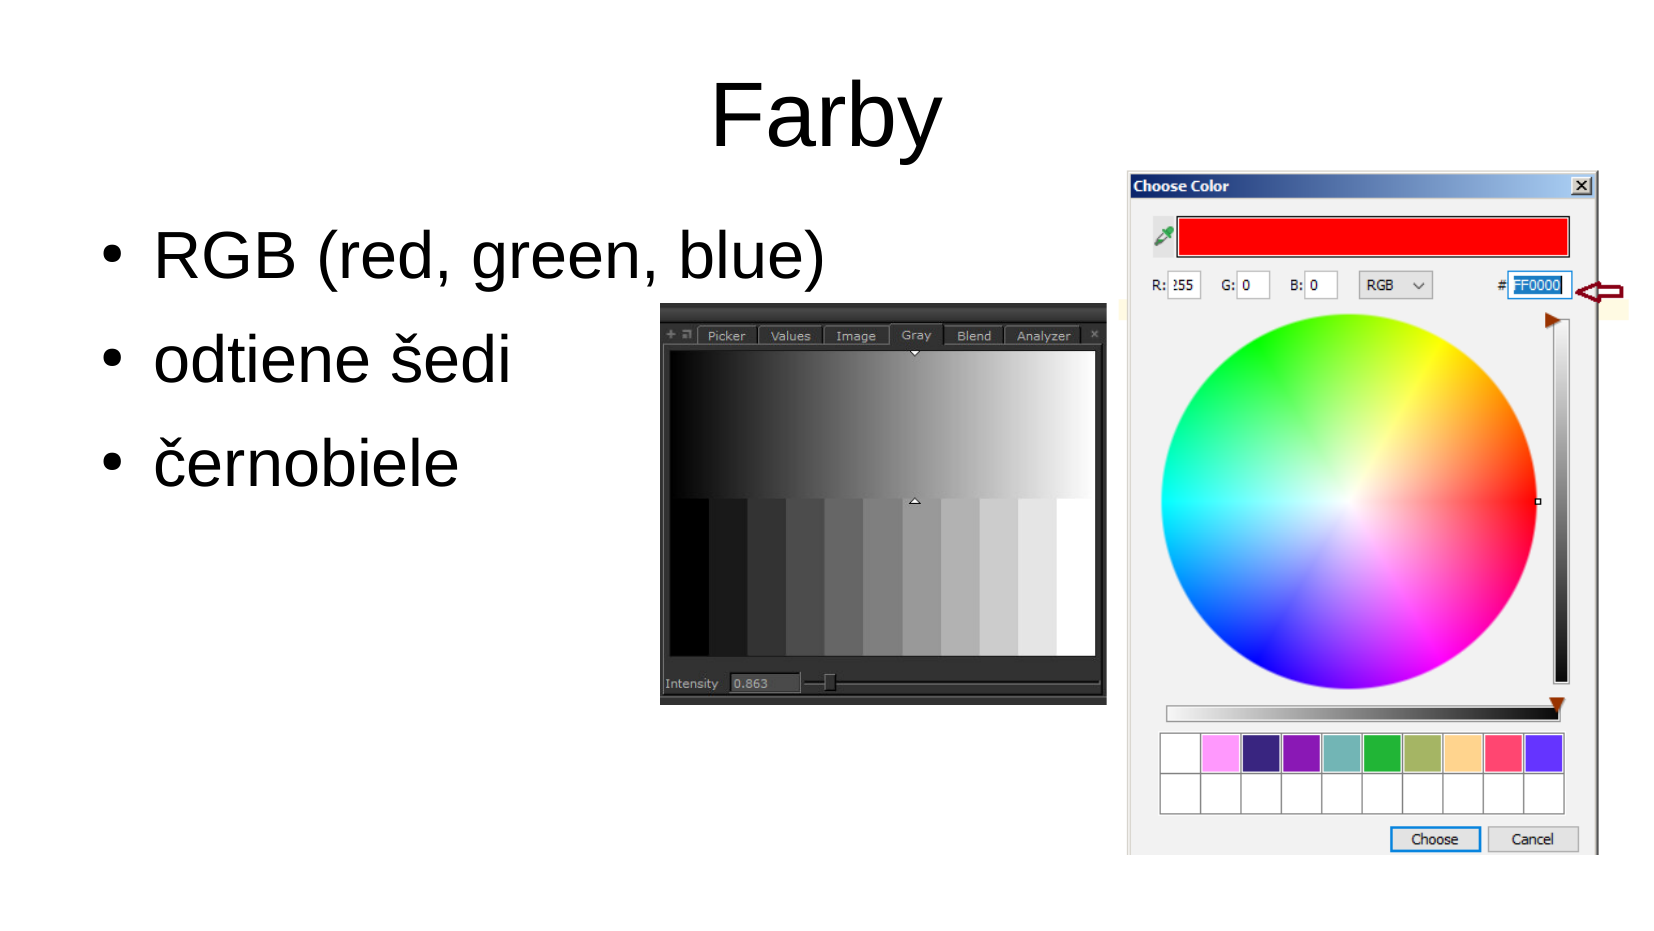

# Farby
RGB (red, green, blue)
odtiene šedi
černobiele